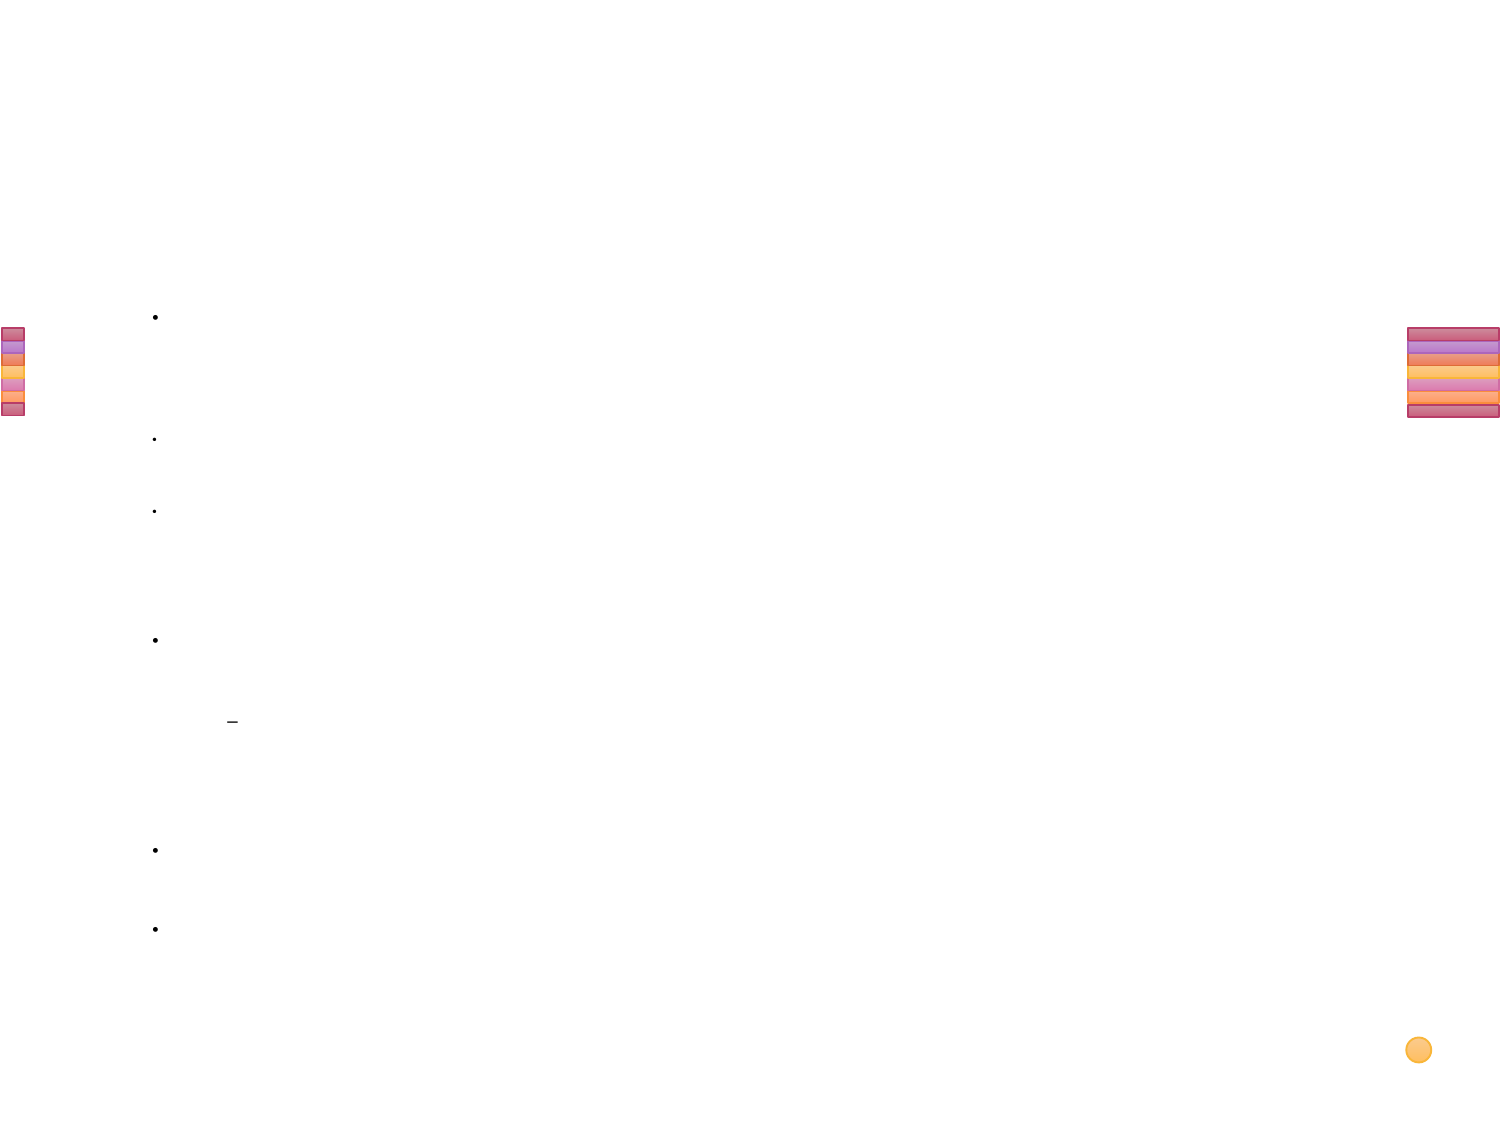

VII.- FLEXIBILIDAD SUSTANCIAL (IX)
# VII.3-Modificación sustancial de condiciones de origen convencional
 VII.3.3.- Procedimiento de descuelgue de Convenio (vid RD 1362/12 de 27 de septiembre)
Cuestiones
 introducción como MSA en el art.8 Reglamento 1483/12
 En cuanto a la decisión administrativa de la CNCC:
El TC se ha pronunciado en la STC 92/92 de 11 de junio : ha de considerarse contraria al art.37.1 CE una interpretación del art.41.1 ET que permita a la Administración laboral autorizar al a empresario la introducción de modificaciones sustanciales de condiciones de trabajo previstas y reguladas en un convenio colectivo vigente.
En cuanto al arbitraje obligatorio:
El TC se ha pronunciado, entre otras la STC 11/1981, de declaró inconstitucionales los arts. 25 b) y 26 del Real Decreto Ley 17/1977, de 4 de marzo y, consecuentemente, el arbitraje obligatorio en los conflictos colectivos de trabajo, por estimar que la existencia de esta institución restringía el derecho a la negociación colectiva sin que concurrieran elementos justificativos para esa restricción.